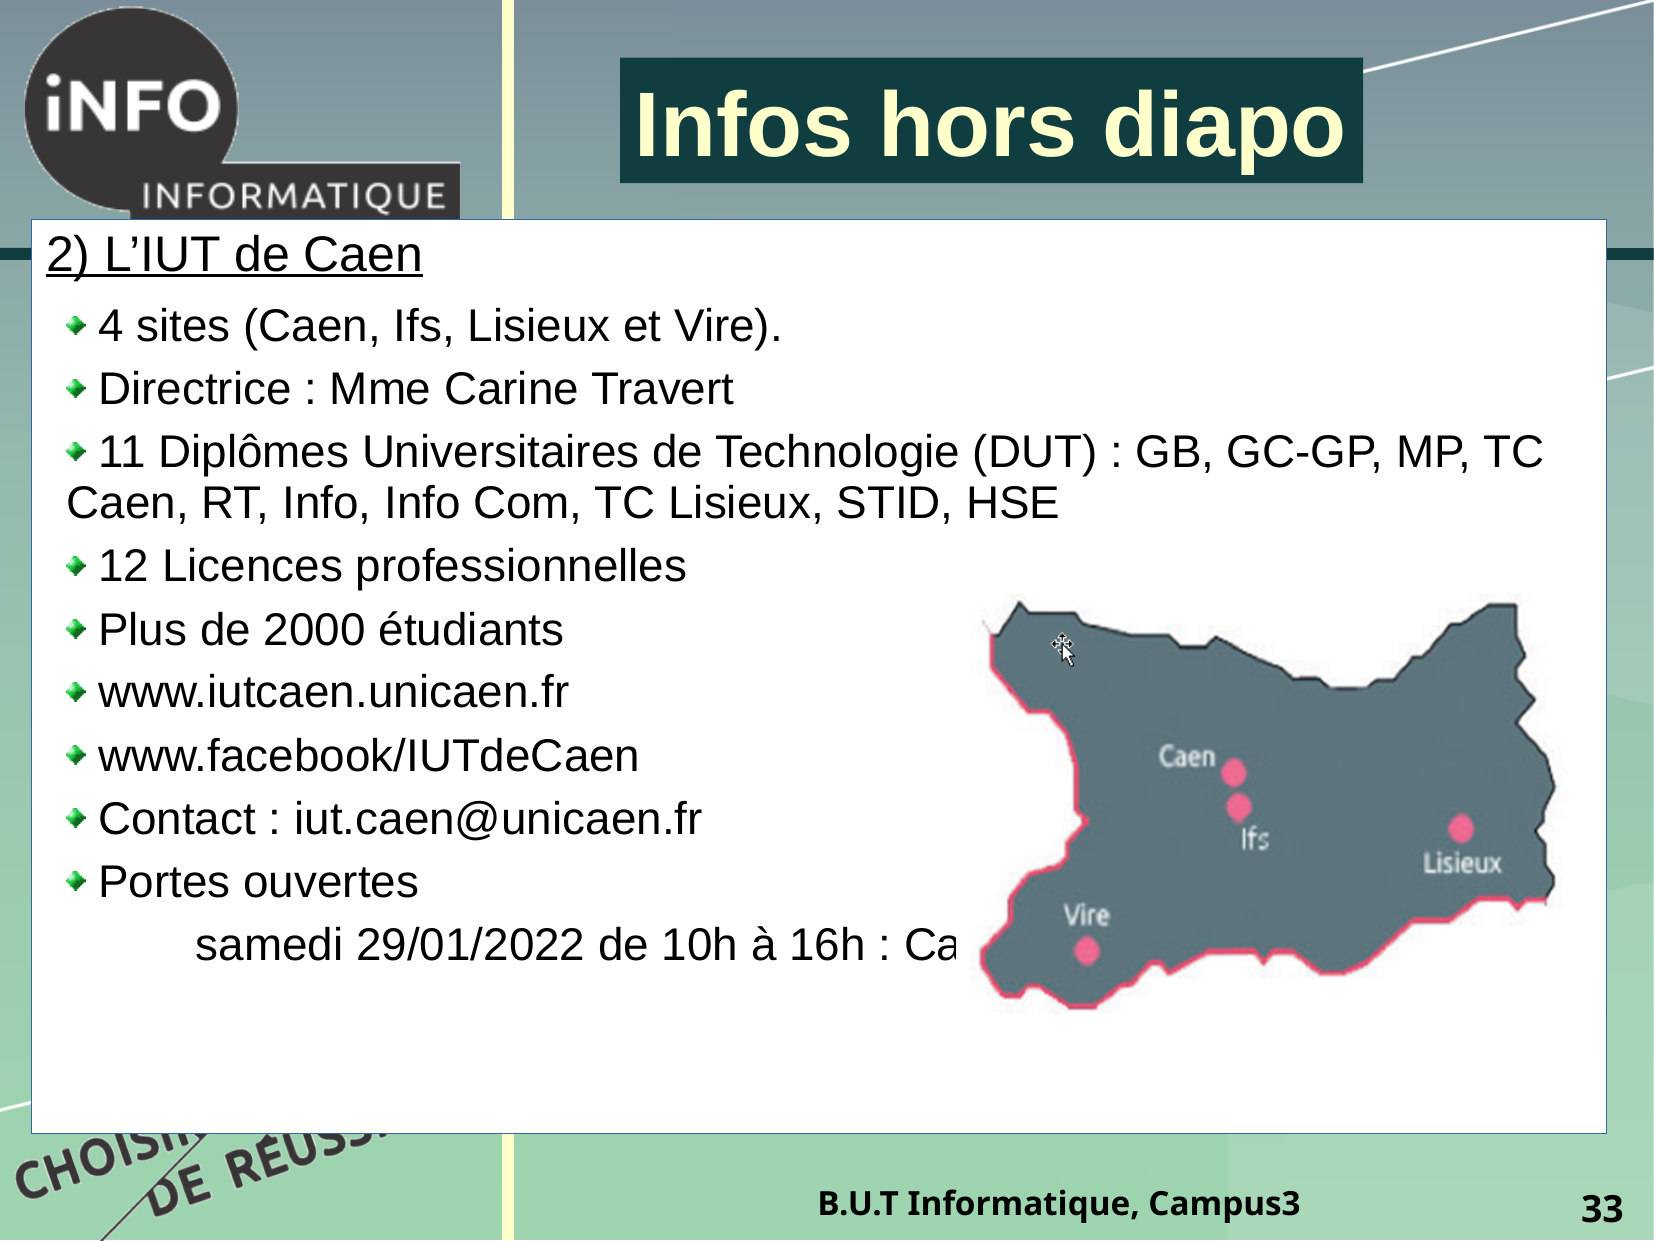

Infos hors diapo
2) L’IUT de Caen
 4 sites (Caen, Ifs, Lisieux et Vire).
 Directrice : Mme Carine Travert
 11 Diplômes Universitaires de Technologie (DUT) : GB, GC-GP, MP, TC Caen, RT, Info, Info Com, TC Lisieux, STID, HSE
 12 Licences professionnelles
 Plus de 2000 étudiants
 www.iutcaen.unicaen.fr
 www.facebook/IUTdeCaen
 Contact : iut.caen@unicaen.fr
 Portes ouvertes
 samedi 29/01/2022 de 10h à 16h : Caen et Ifs
DUT Informatique, IUT Campus3
33